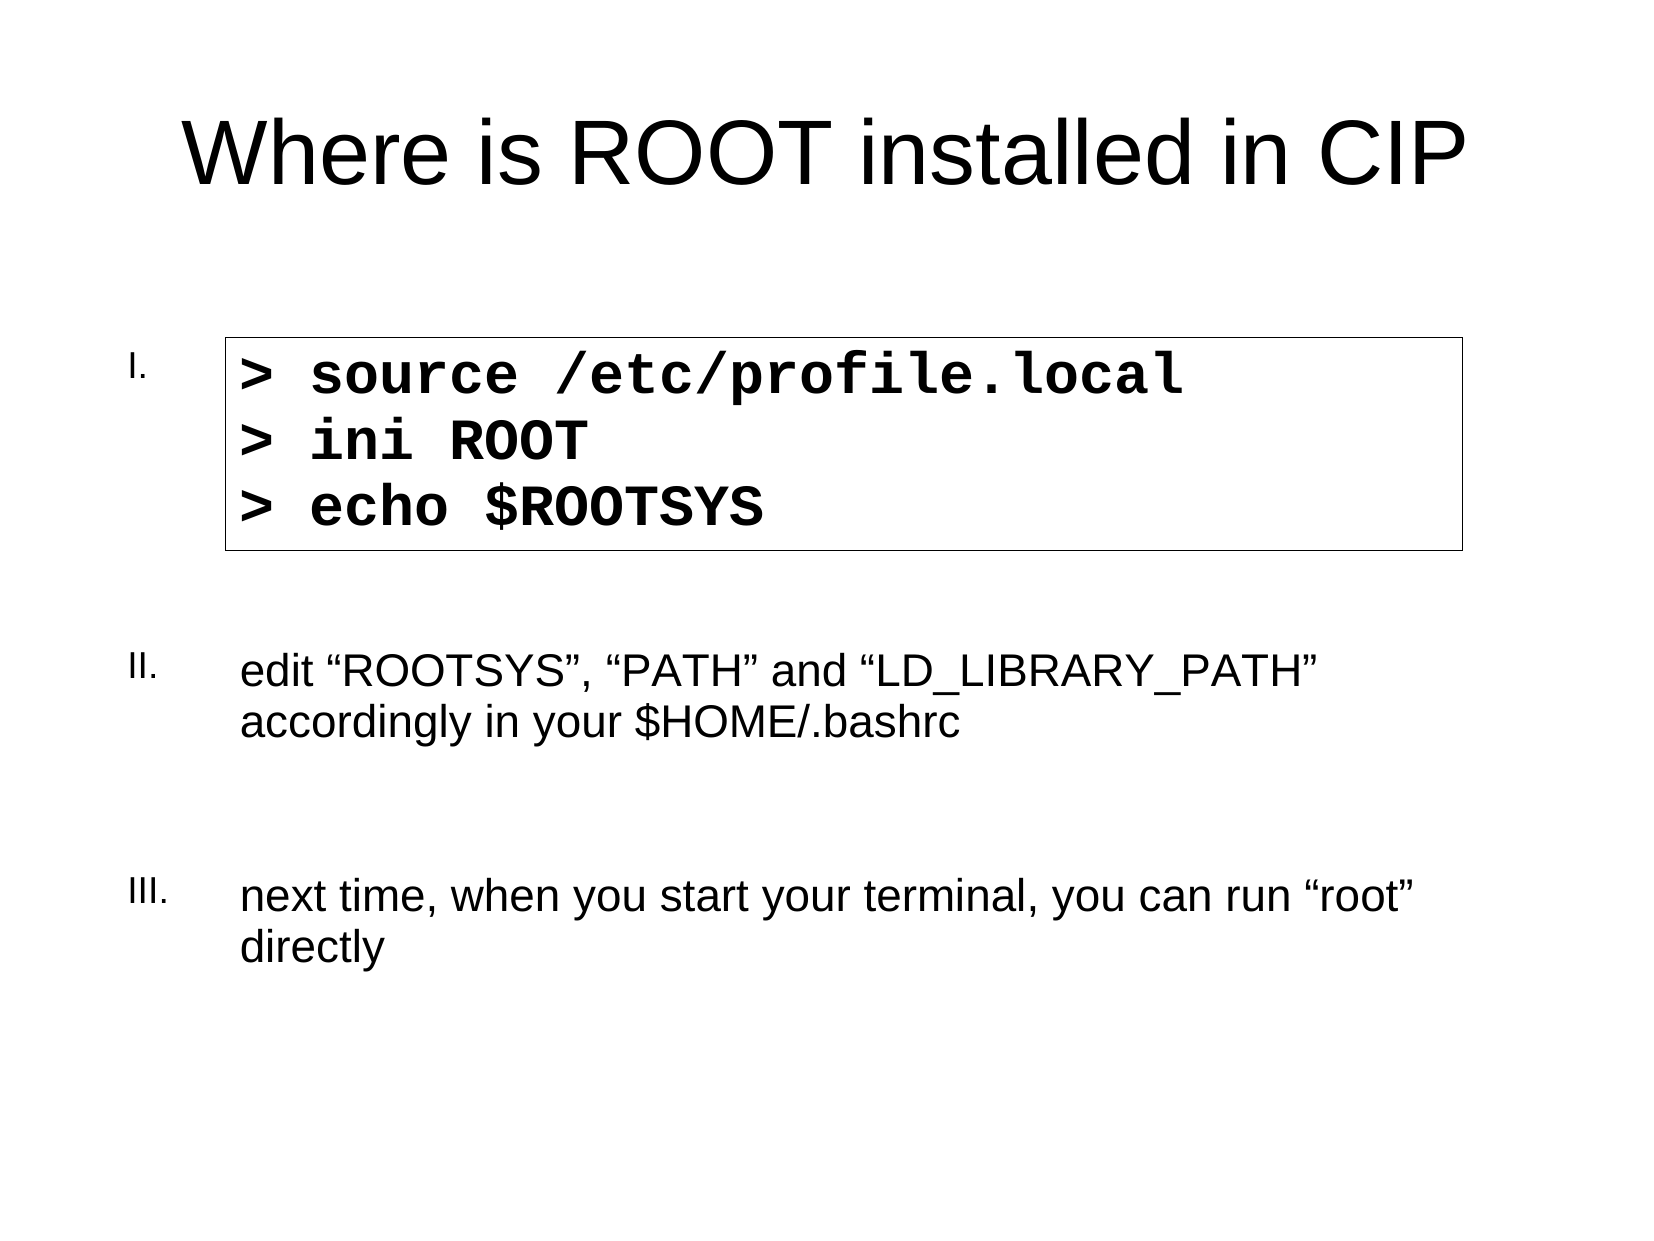

# Where is ROOT installed in CIP
I.
> source /etc/profile.local
> ini ROOT
> echo $ROOTSYS
II.
edit “ROOTSYS”, “PATH” and “LD_LIBRARY_PATH” accordingly in your $HOME/.bashrc
III.
next time, when you start your terminal, you can run “root” directly